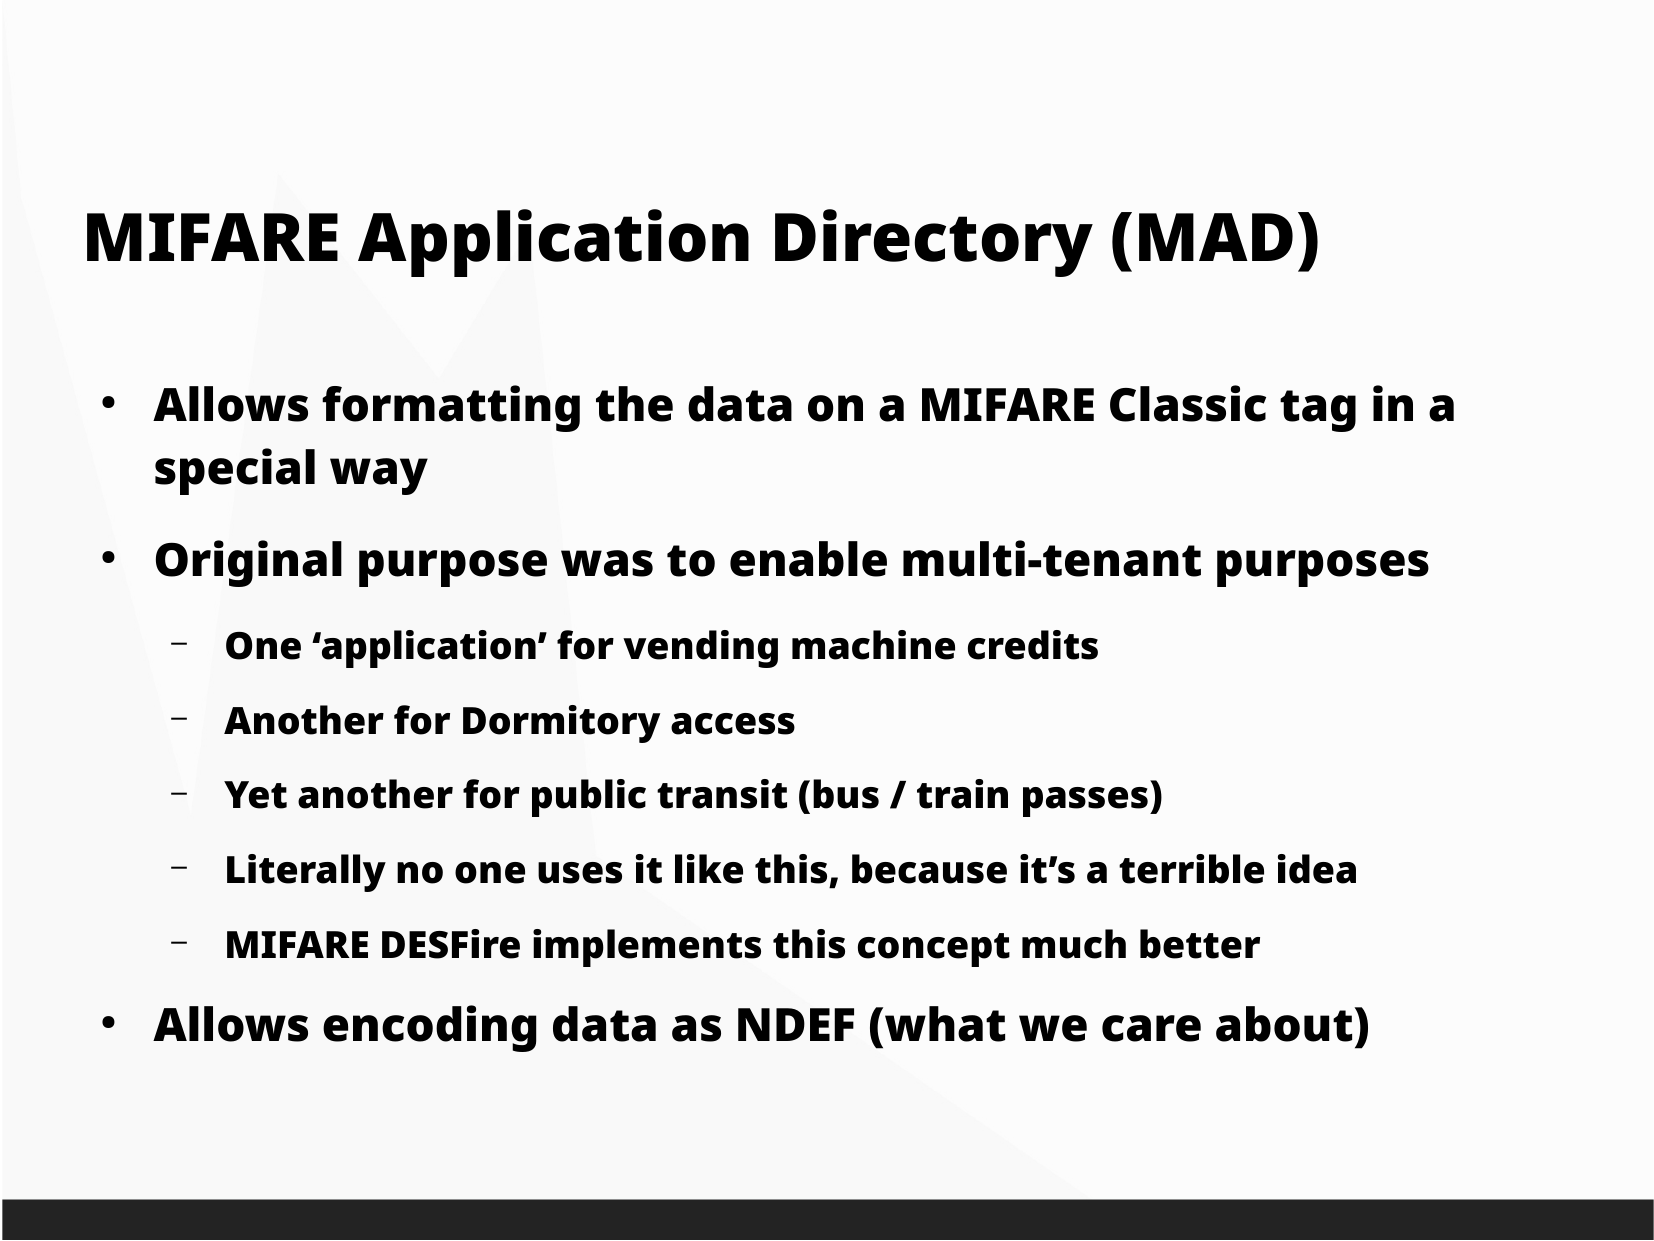

# MIFARE Application Directory (MAD)
Allows formatting the data on a MIFARE Classic tag in a special way
Original purpose was to enable multi-tenant purposes
One ‘application’ for vending machine credits
Another for Dormitory access
Yet another for public transit (bus / train passes)
Literally no one uses it like this, because it’s a terrible idea
MIFARE DESFire implements this concept much better
Allows encoding data as NDEF (what we care about)